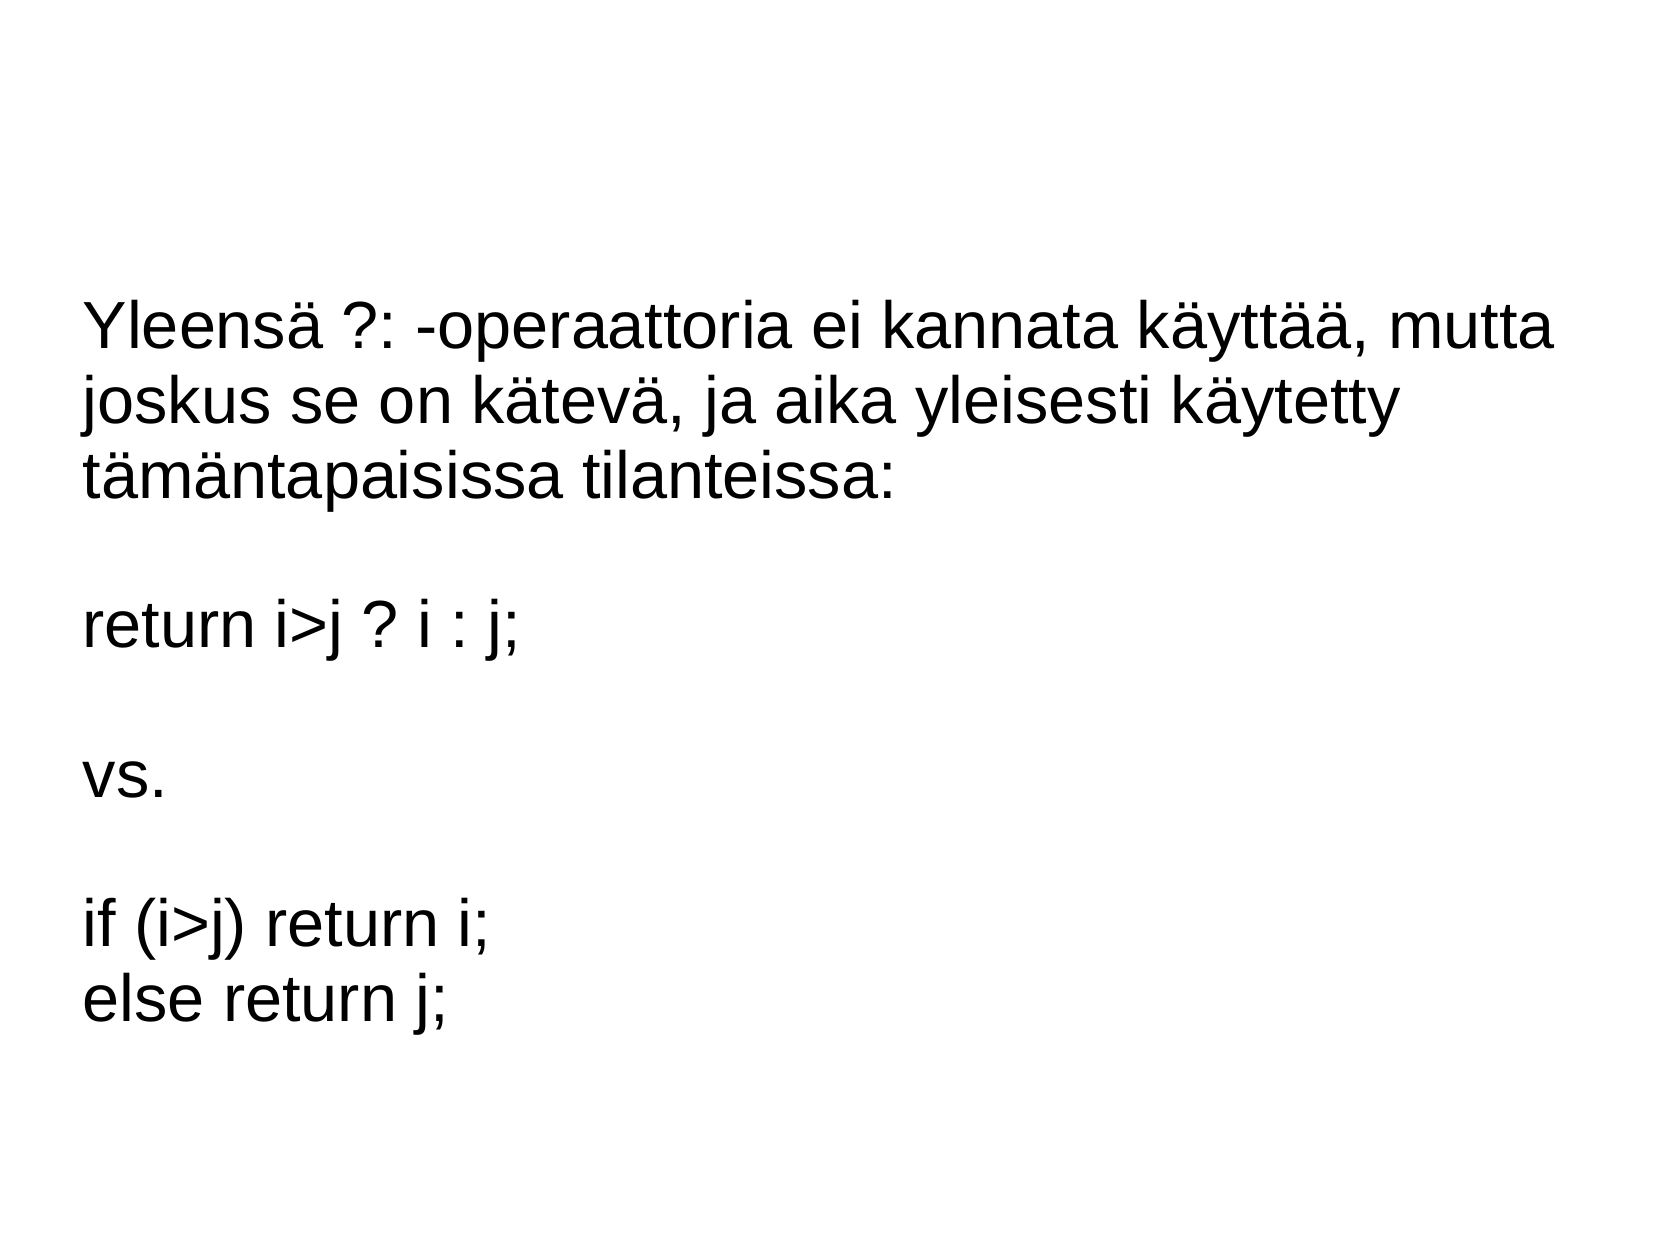

Yleensä ?: -operaattoria ei kannata käyttää, mutta joskus se on kätevä, ja aika yleisesti käytetty tämäntapaisissa tilanteissa:
return i>j ? i : j;
vs.
if (i>j) return i;
else return j;